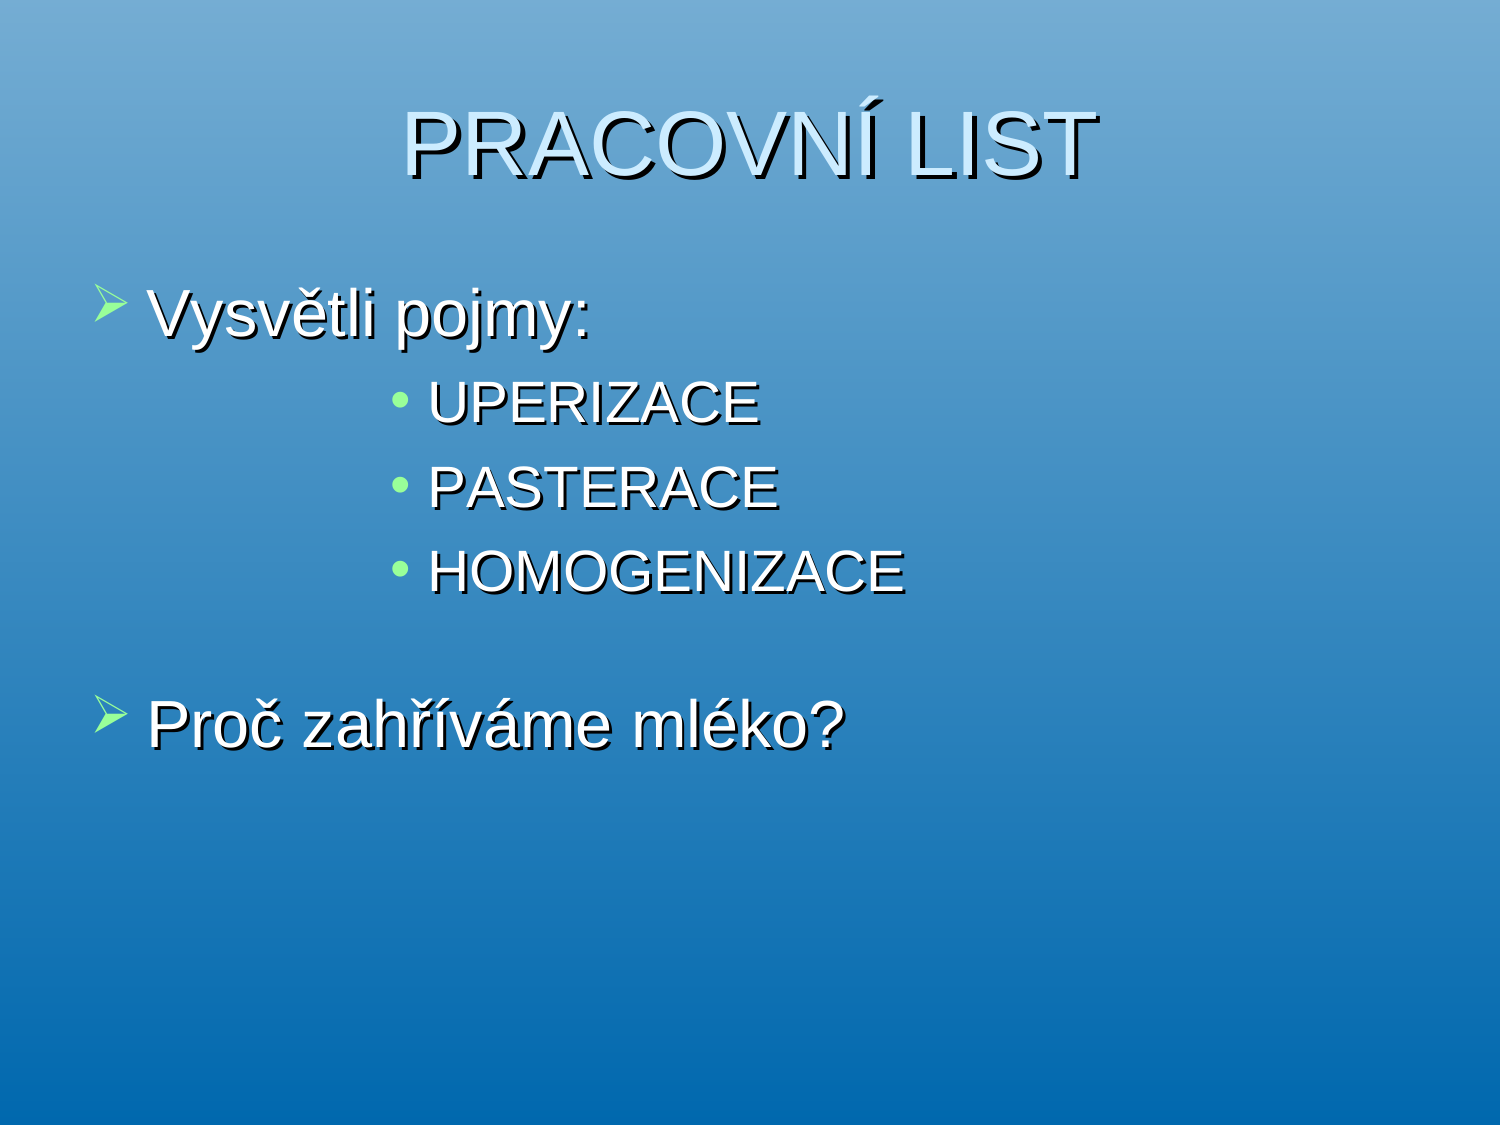

# PRACOVNÍ LIST
Vysvětli pojmy:
UPERIZACE
PASTERACE
HOMOGENIZACE
Proč zahříváme mléko?